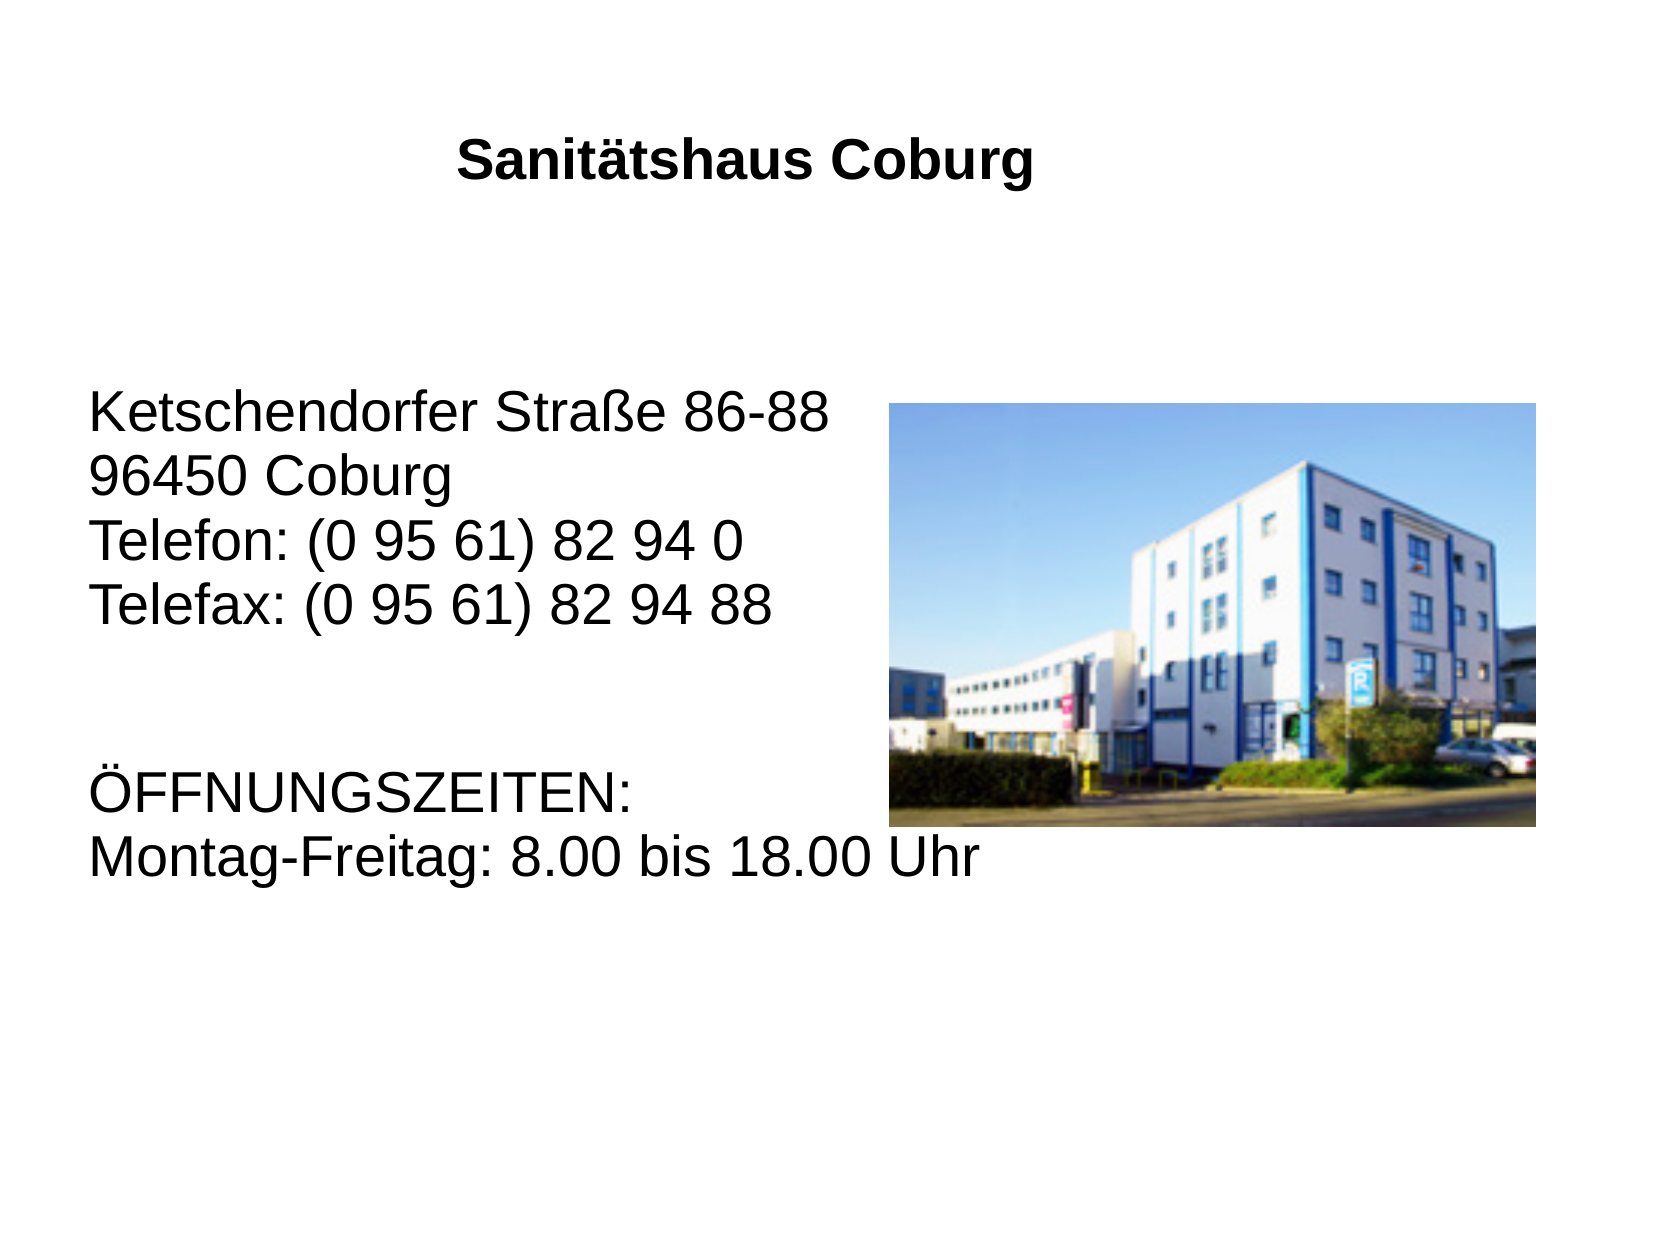

# Sanitätshaus Coburg
Ketschendorfer Straße 86-88
96450 Coburg
Telefon: (0 95 61) 82 94 0
Telefax: (0 95 61) 82 94 88
ÖFFNUNGSZEITEN:
Montag-Freitag: 8.00 bis 18.00 Uhr